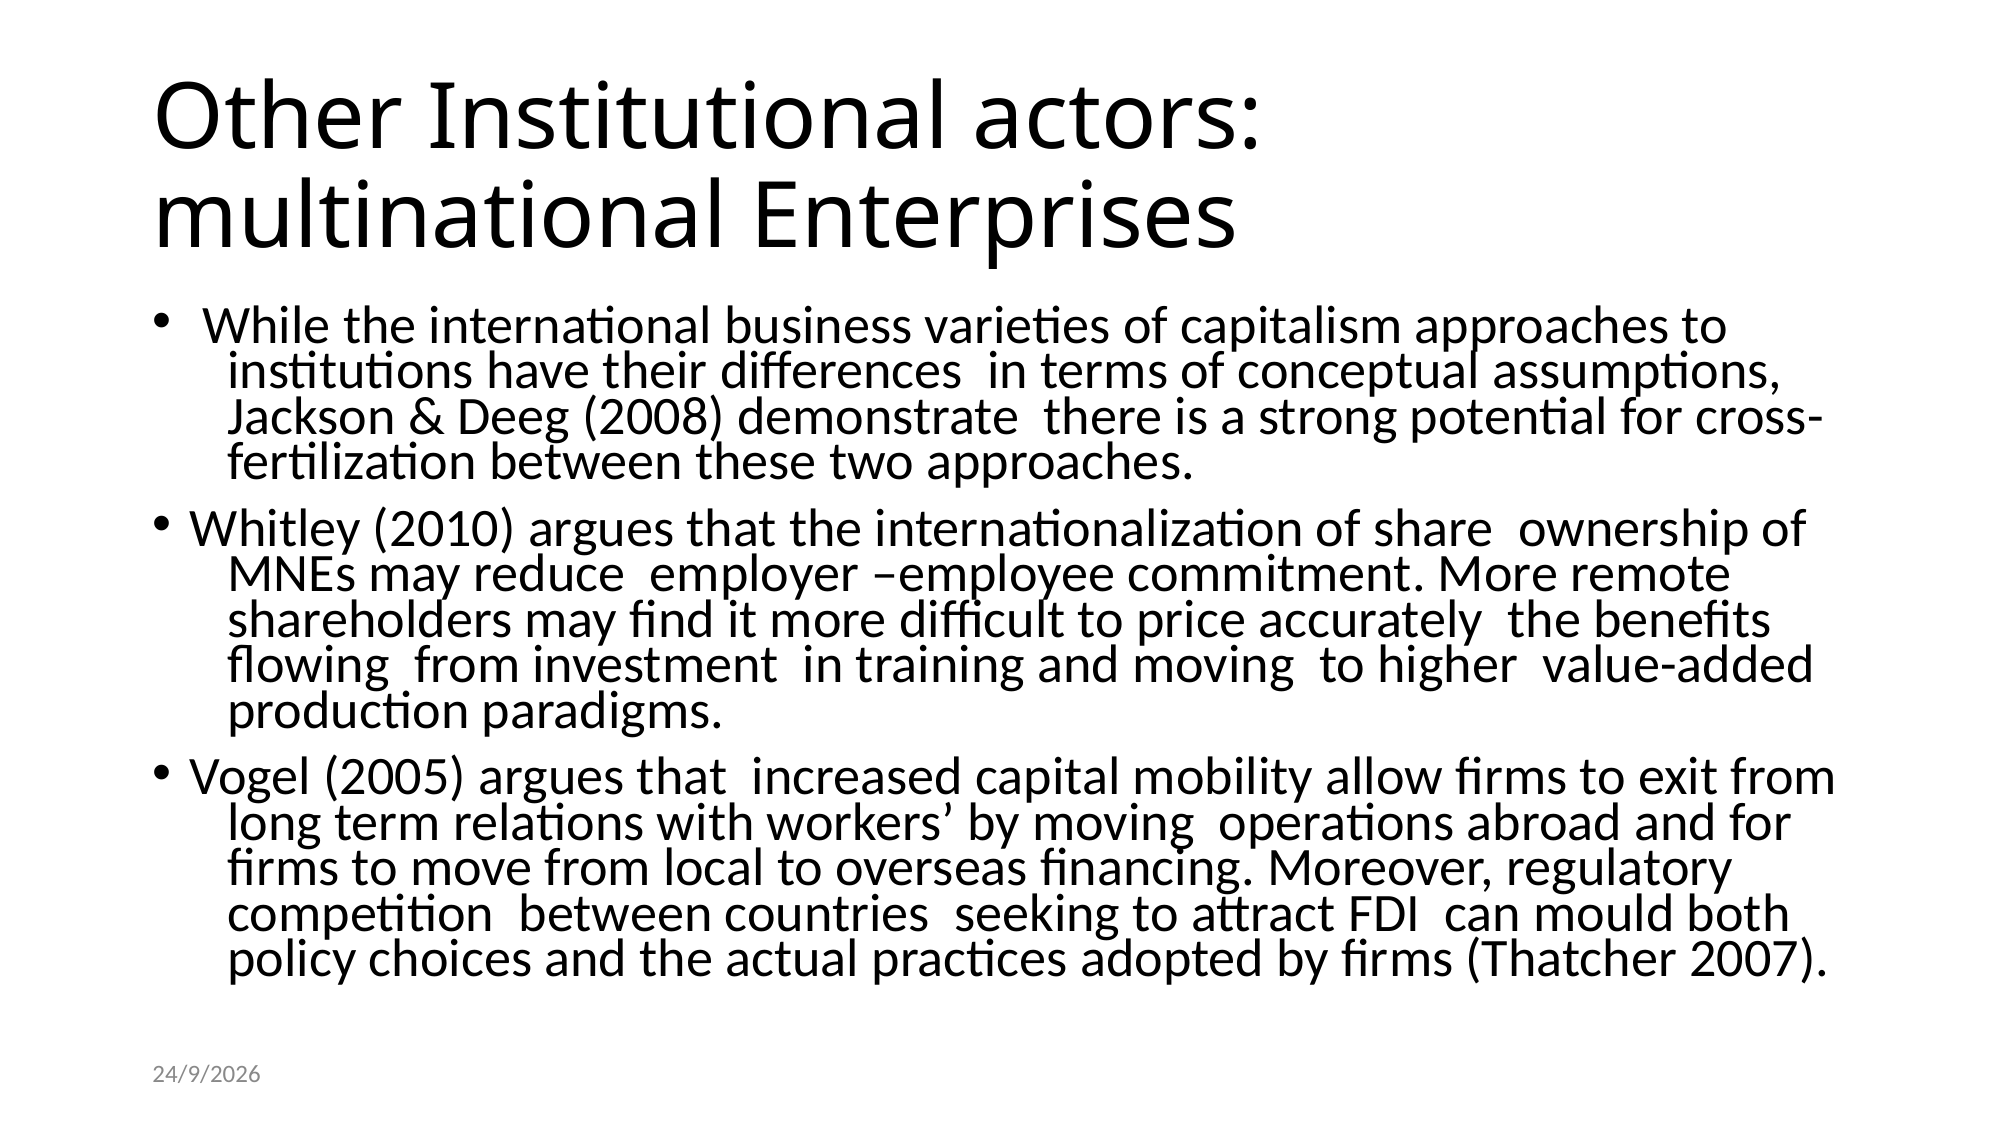

# Other Institutional actors: multinational Enterprises
 While the international business varieties of capitalism approaches to institutions have their differences in terms of conceptual assumptions, Jackson & Deeg (2008) demonstrate there is a strong potential for cross-fertilization between these two approaches.
Whitley (2010) argues that the internationalization of share ownership of MNEs may reduce employer –employee commitment. More remote shareholders may find it more difficult to price accurately the benefits flowing from investment in training and moving to higher value-added production paradigms.
Vogel (2005) argues that increased capital mobility allow firms to exit from long term relations with workers’ by moving operations abroad and for firms to move from local to overseas financing. Moreover, regulatory competition between countries seeking to attract FDI can mould both policy choices and the actual practices adopted by firms (Thatcher 2007).